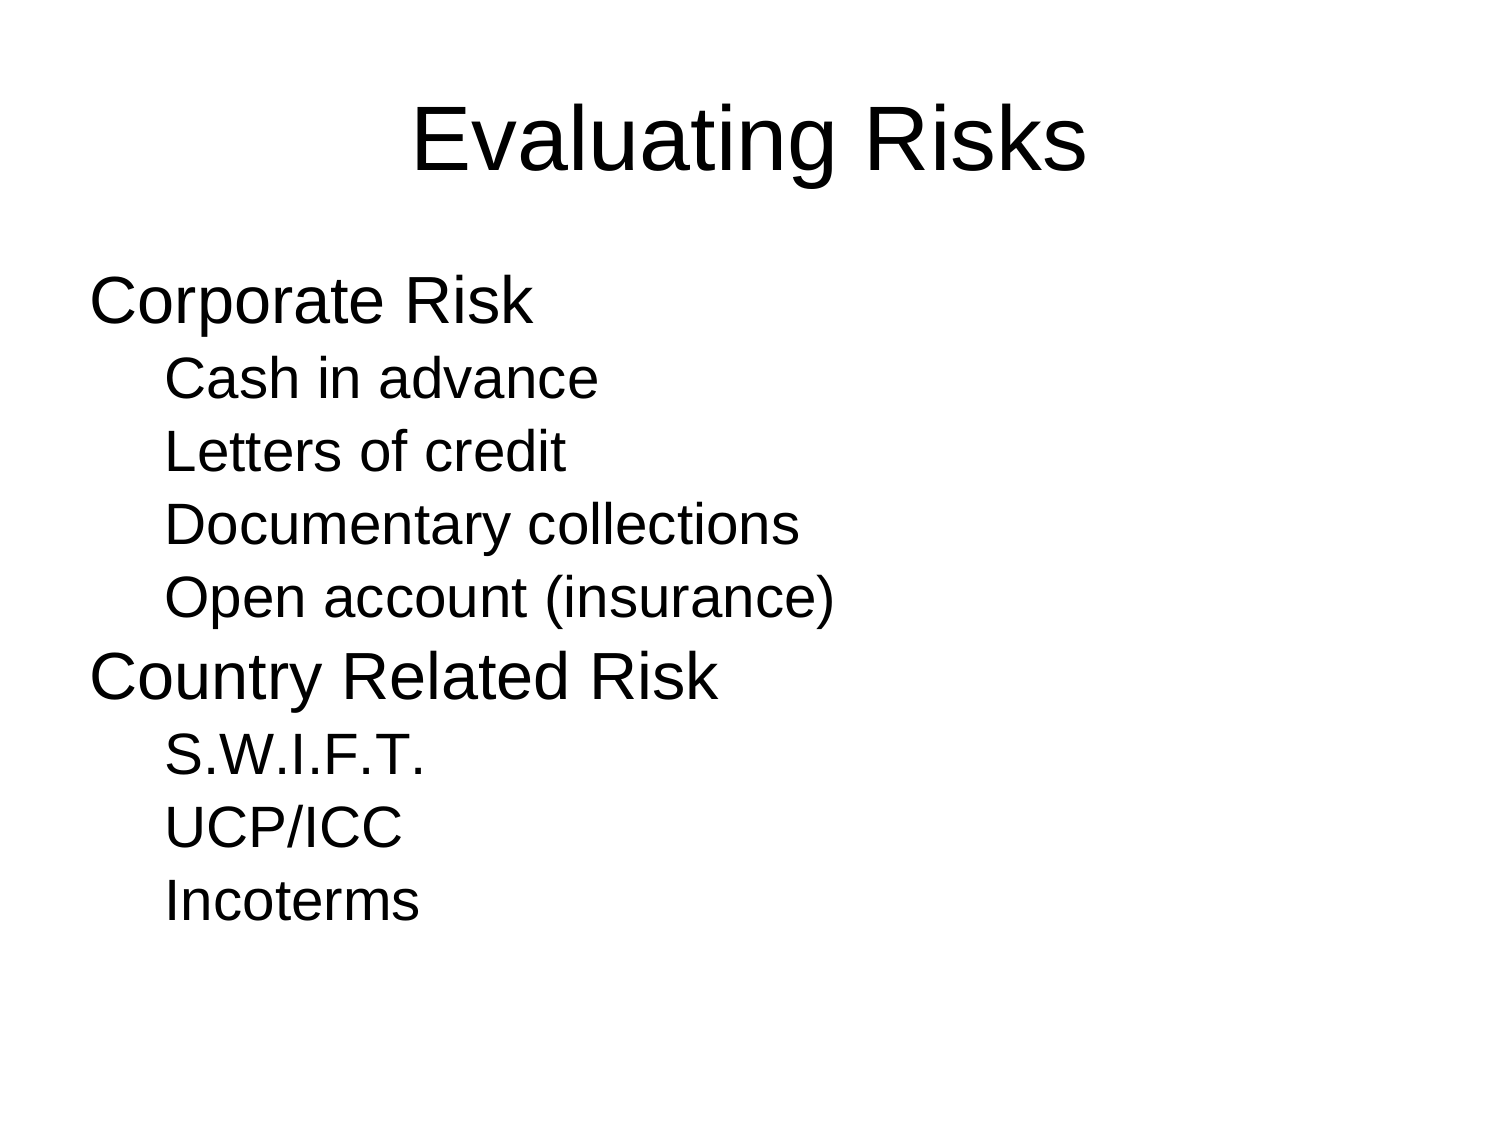

# Evaluating Risks
Corporate Risk
Cash in advance
Letters of credit
Documentary collections
Open account (insurance)
Country Related Risk
S.W.I.F.T.
UCP/ICC
Incoterms